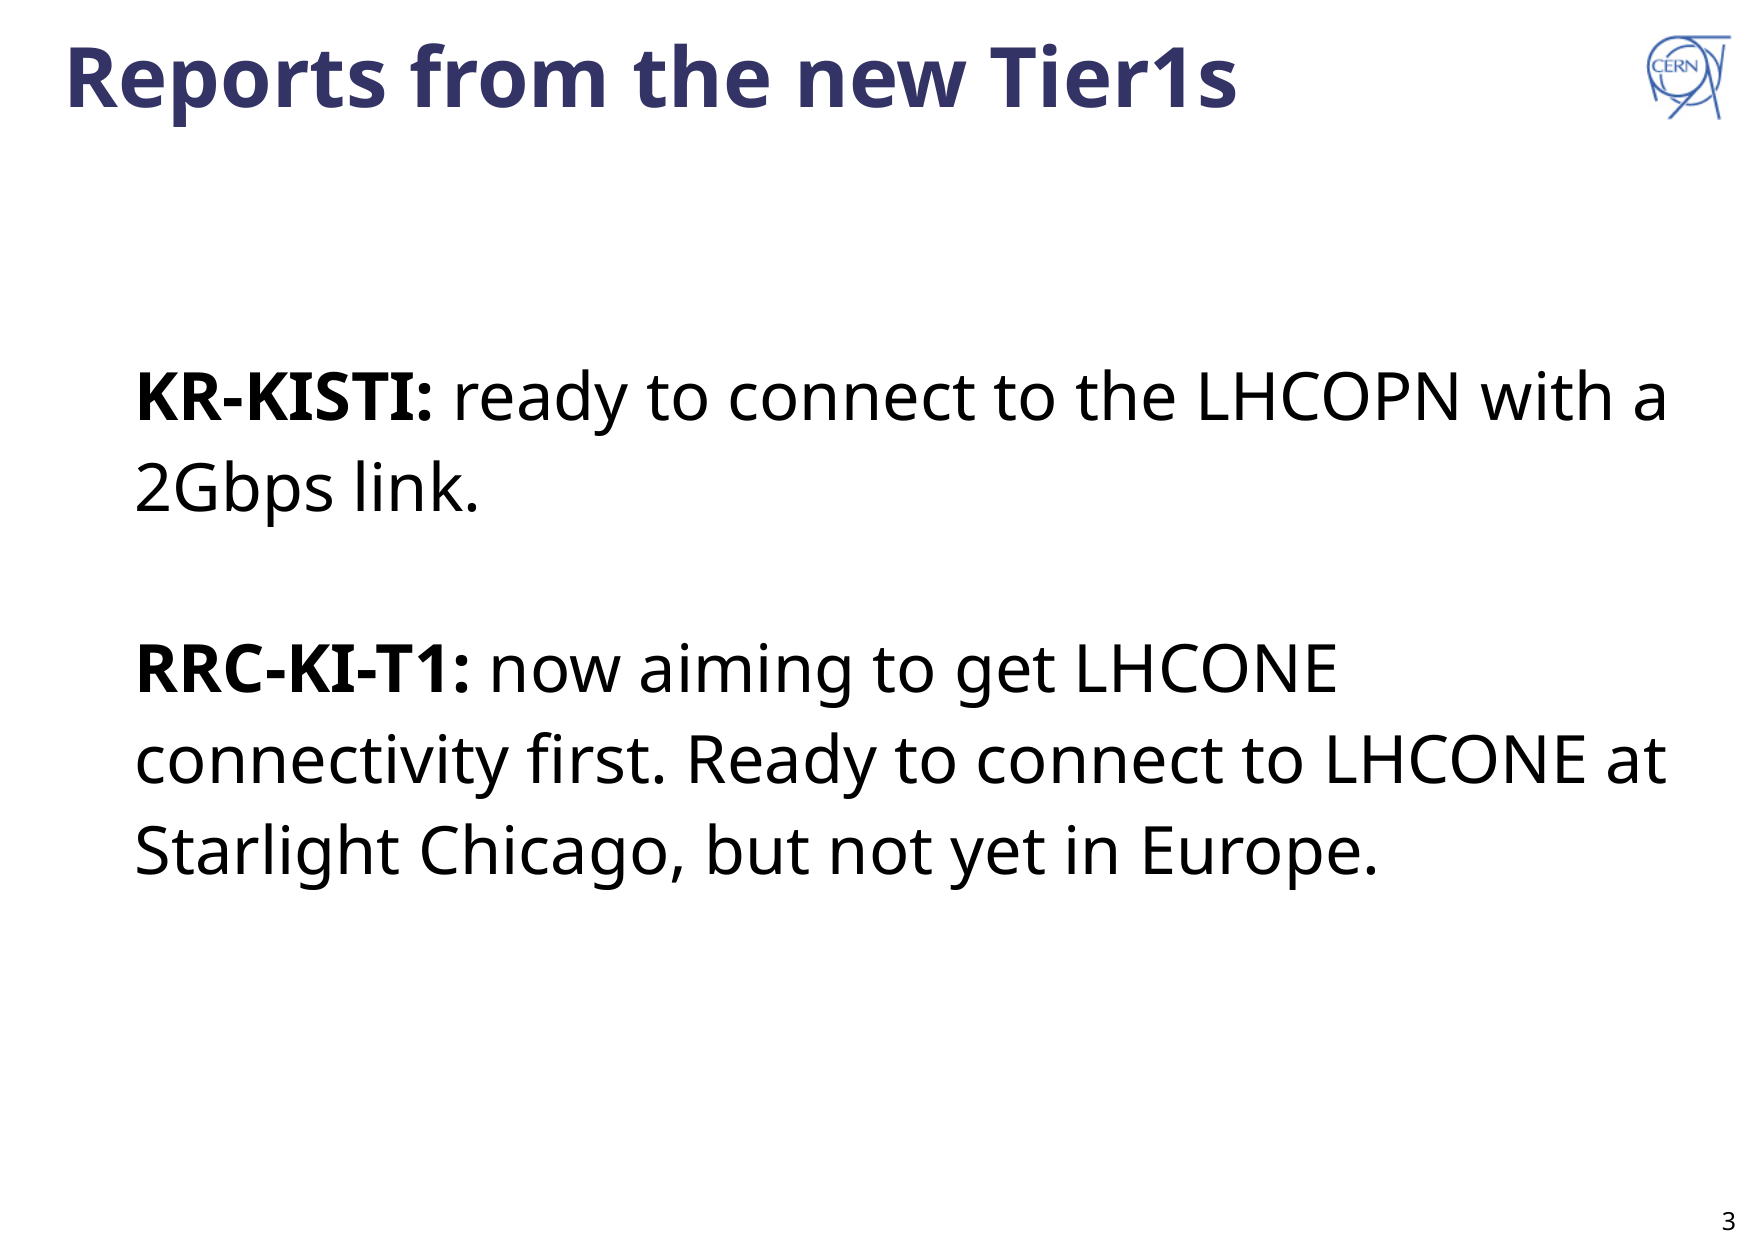

# Reports from the new Tier1s
KR-KISTI: ready to connect to the LHCOPN with a 2Gbps link.
RRC-KI-T1: now aiming to get LHCONE connectivity first. Ready to connect to LHCONE at Starlight Chicago, but not yet in Europe.
3